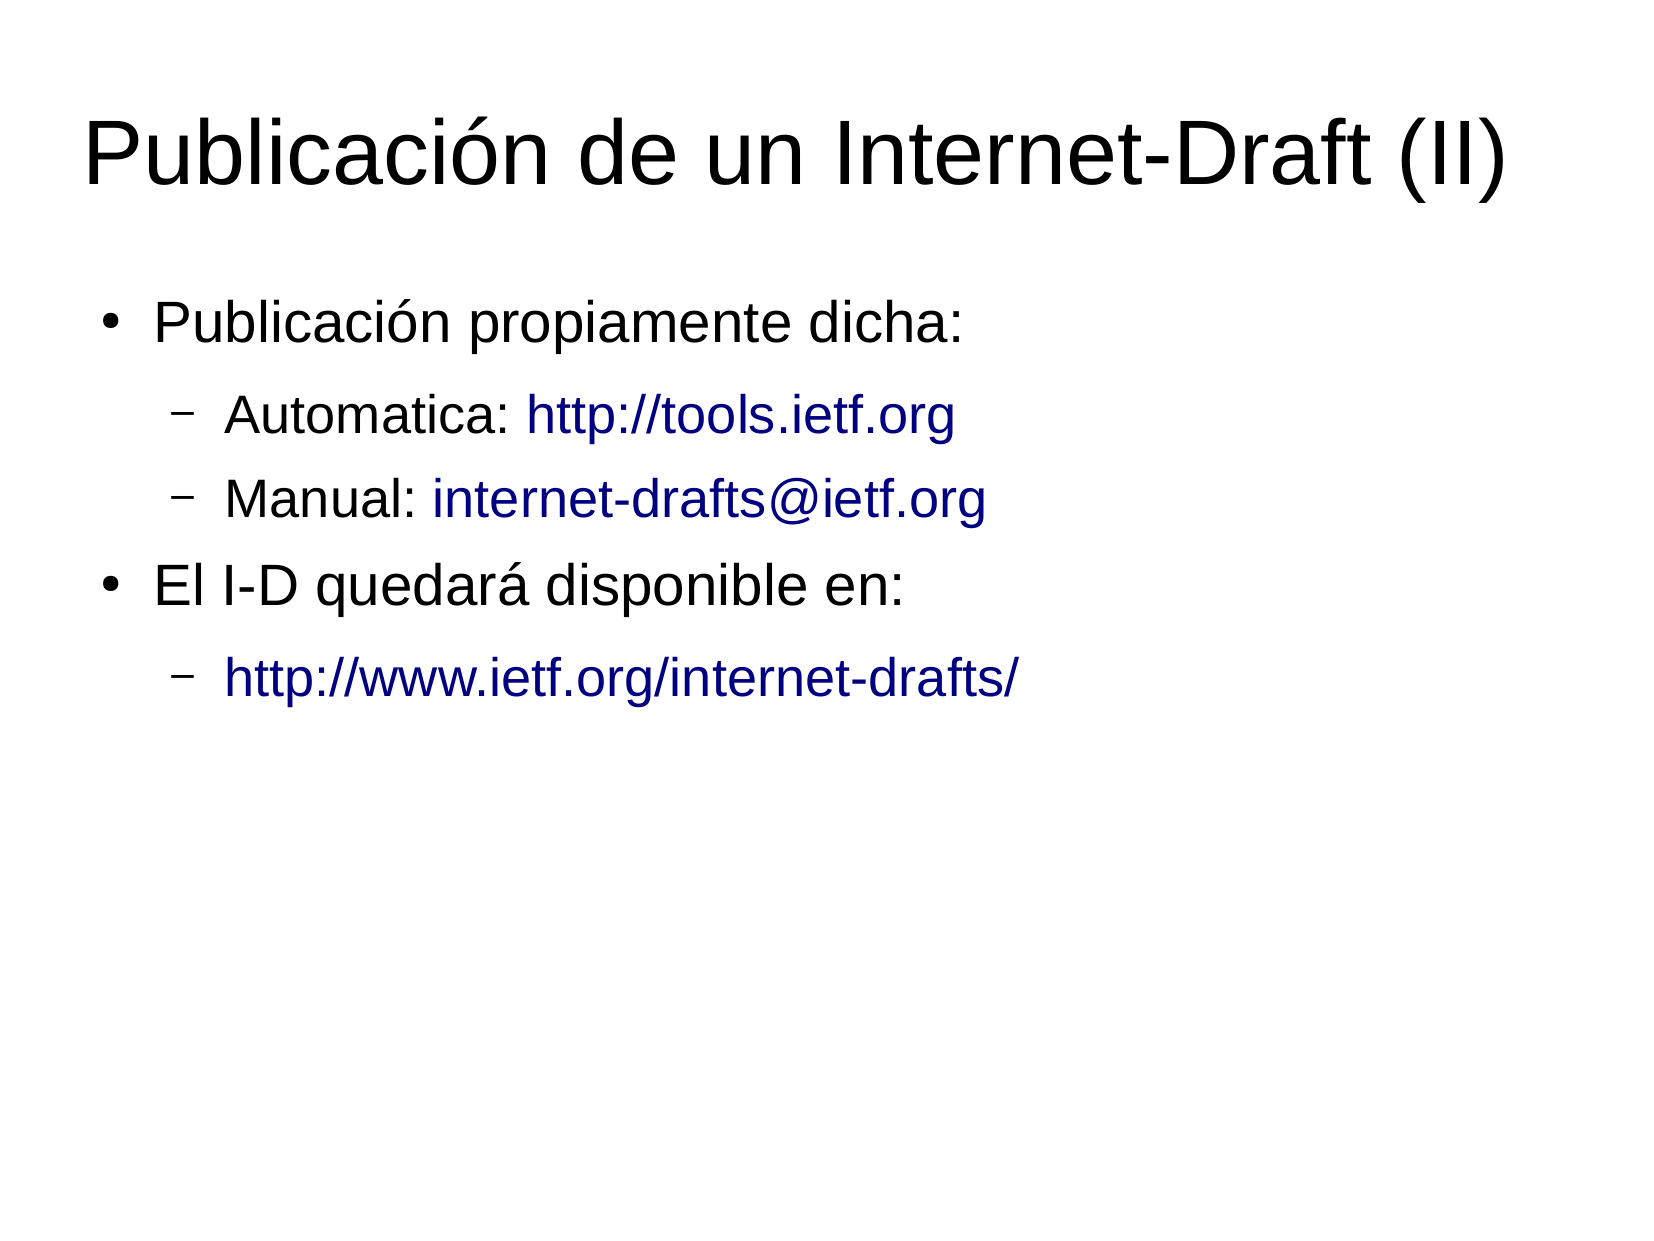

# Publicación de un Internet-Draft (II)
Publicación propiamente dicha:
Automatica: http://tools.ietf.org
Manual: internet-drafts@ietf.org
El I-D quedará disponible en:
http://www.ietf.org/internet-drafts/